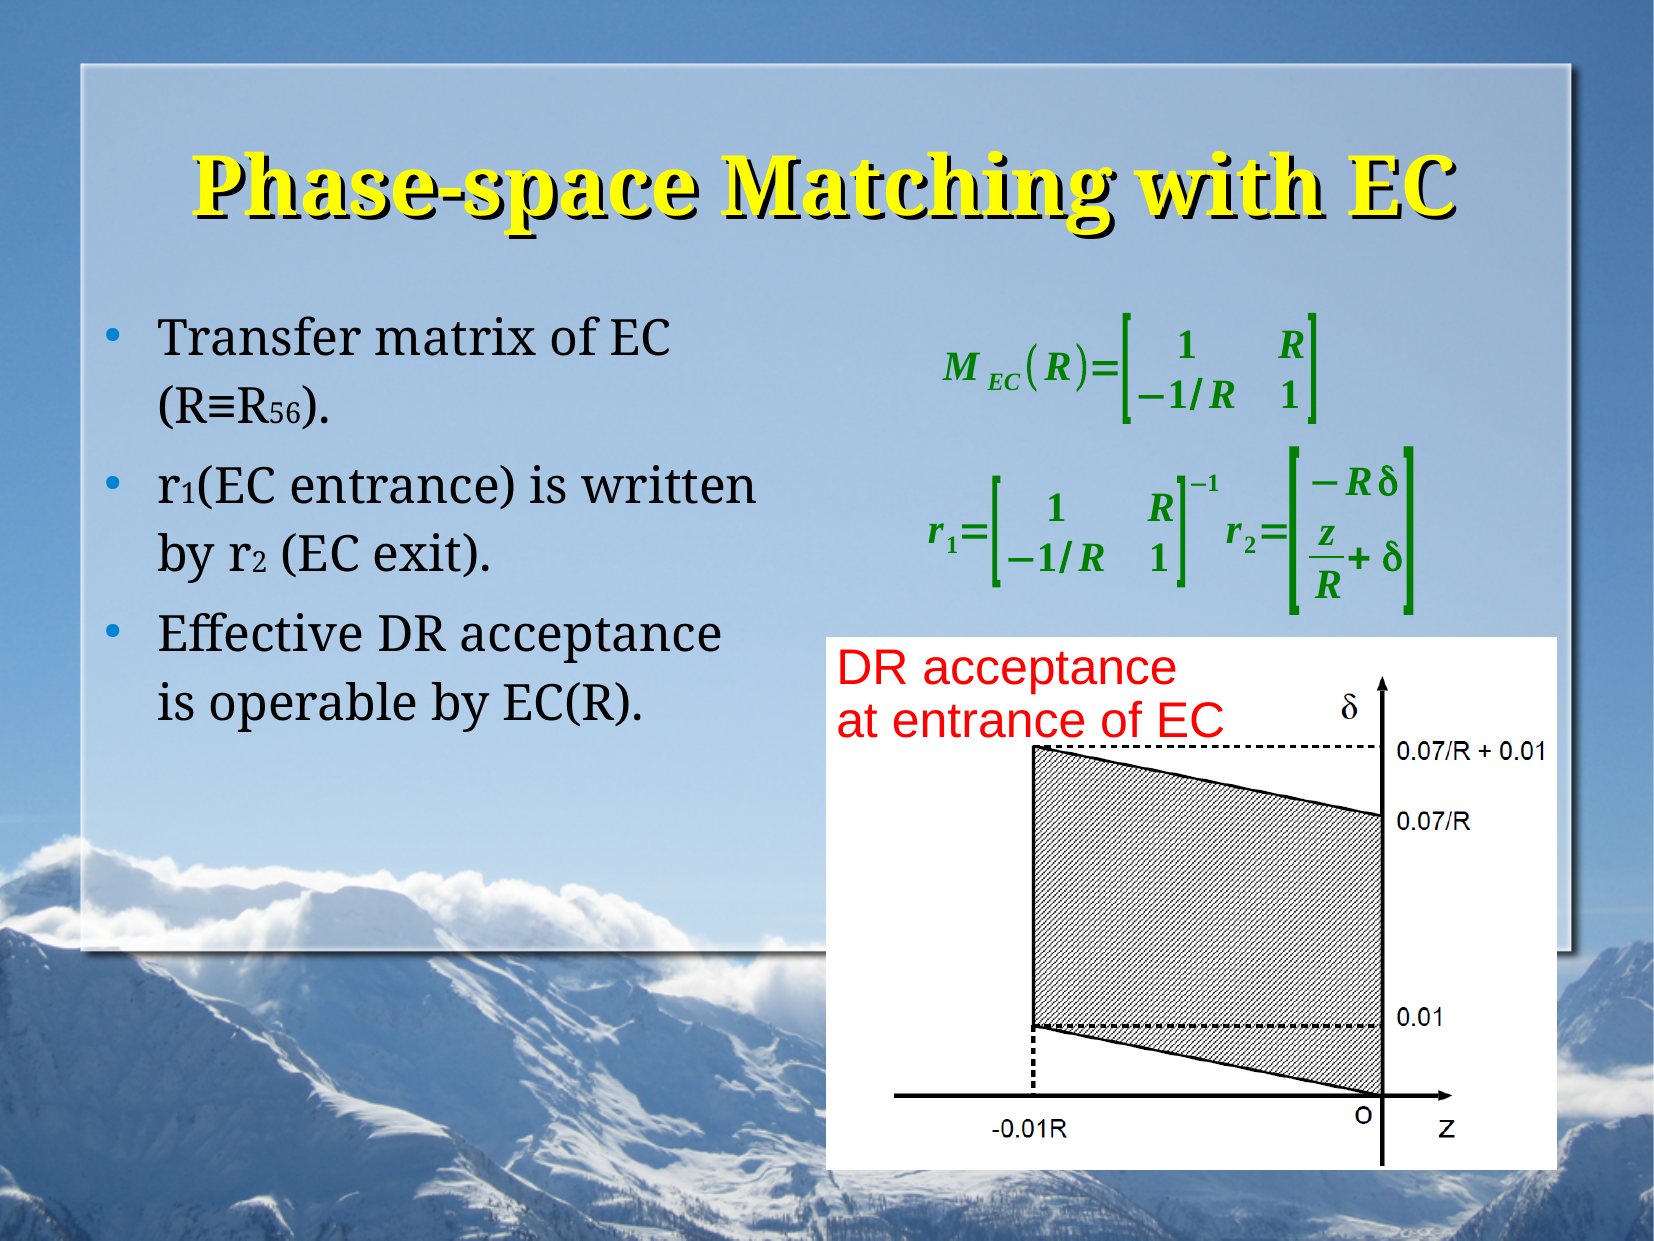

# Phase-space Matching with EC
Transfer matrix of EC (R≡R56).
r1(EC entrance) is written by r2 (EC exit).
Effective DR acceptance is operable by EC(R).
DR acceptance
at entrance of EC